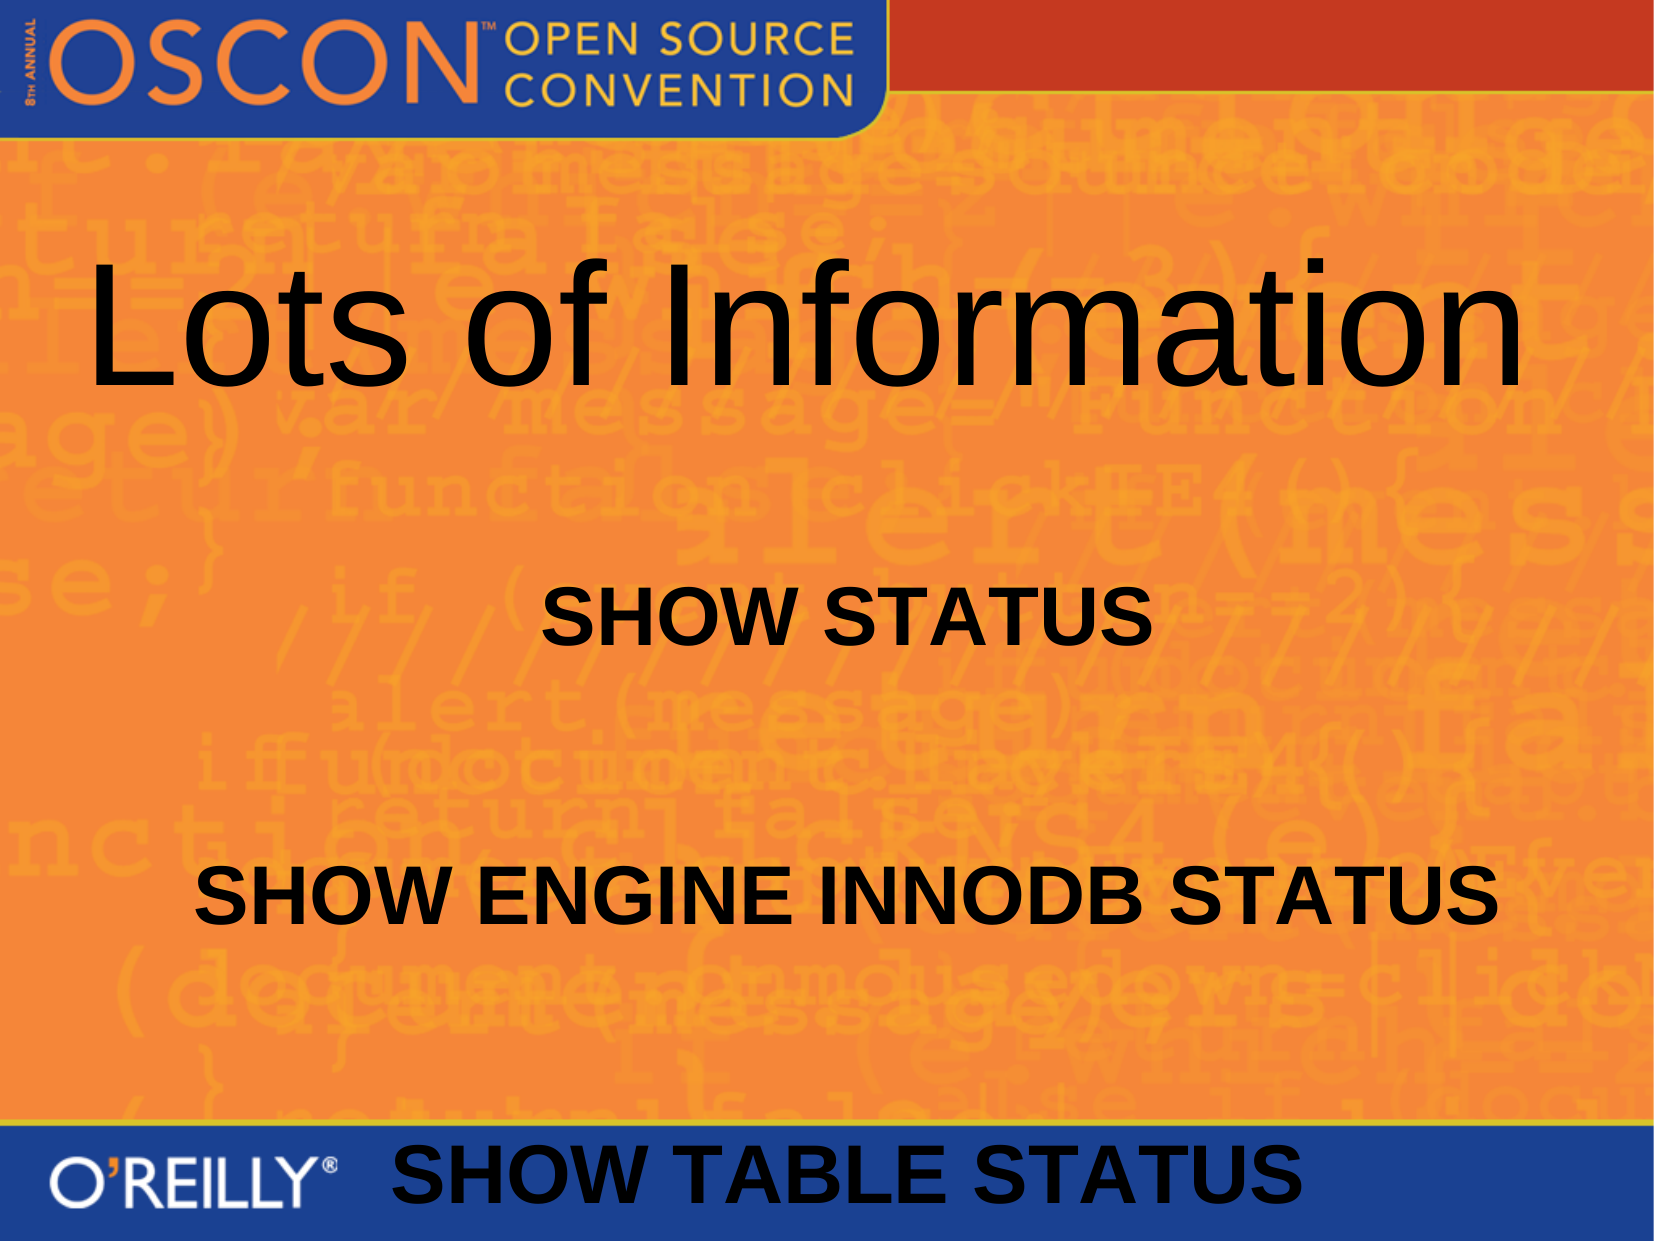

# Lots of Information
SHOW STATUS
SHOW ENGINE INNODB STATUS
SHOW TABLE STATUS